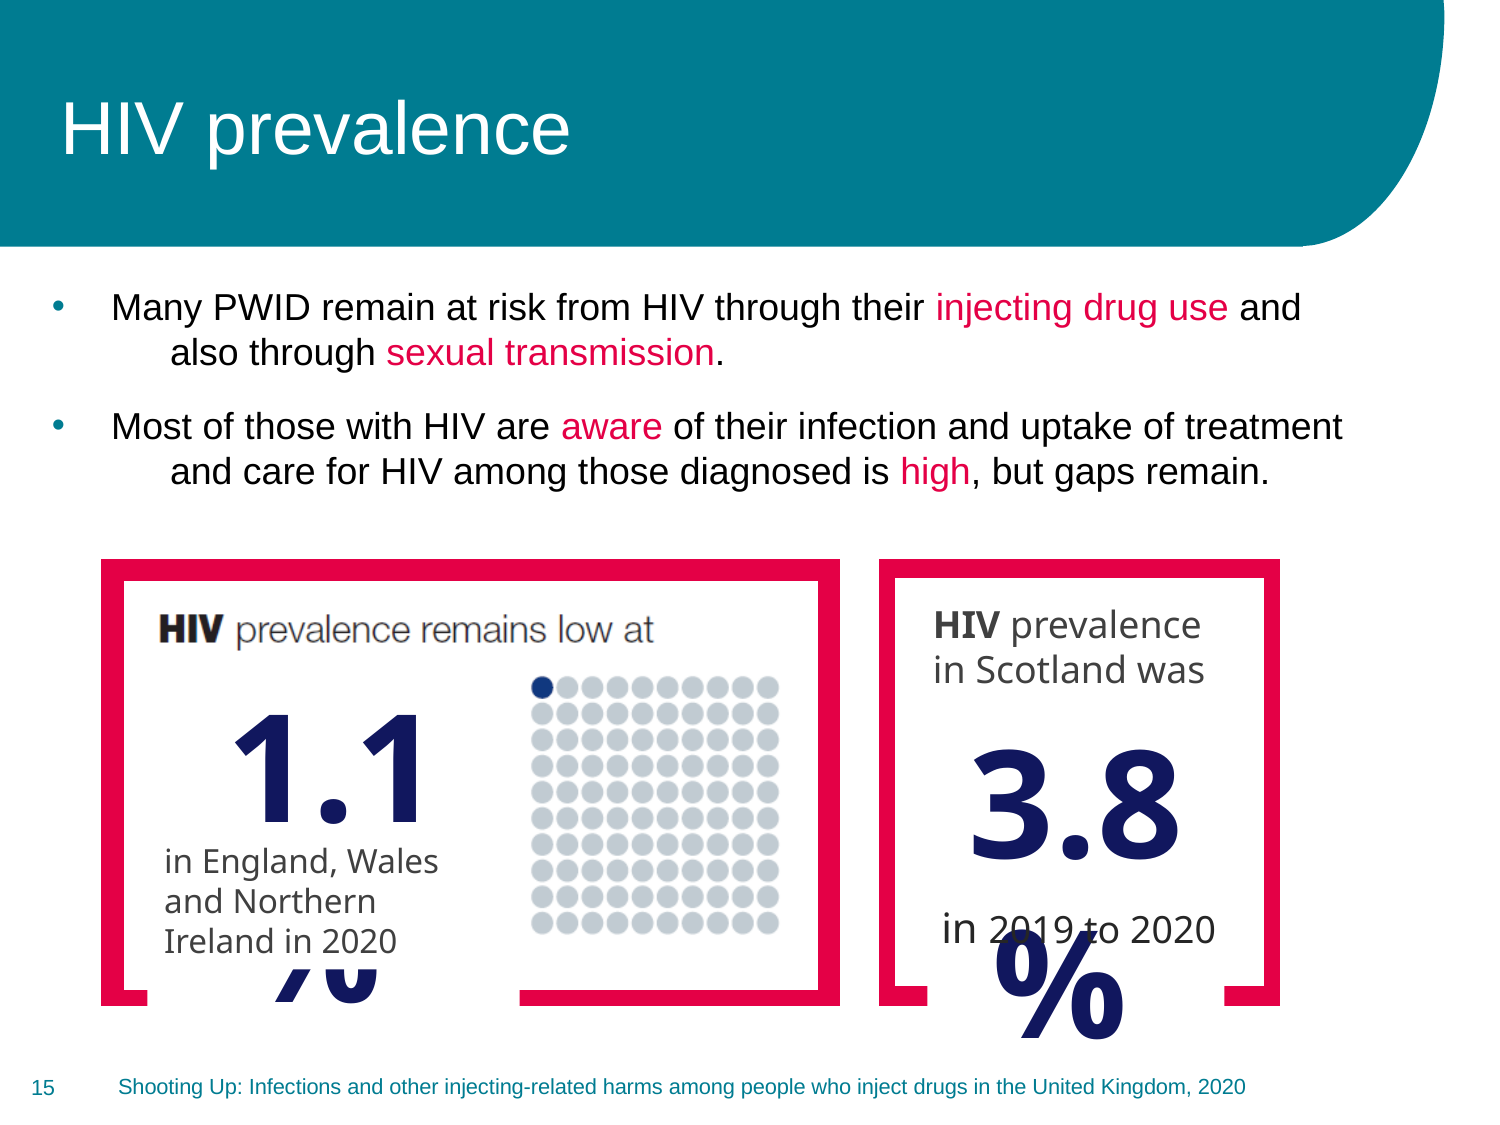

HIV prevalence
Many PWID remain at risk from HIV through their injecting drug use and also through sexual transmission.
Most of those with HIV are aware of their infection and uptake of treatment and care for HIV among those diagnosed is high, but gaps remain.
1.1%
in England, Wales and Northern Ireland in 2020
HIV prevalence in Scotland was
3.8%
in 2019 to 2020
8
Shooting Up: Infections and other injecting-related harms among people who inject drugs in the United Kingdom, 2020